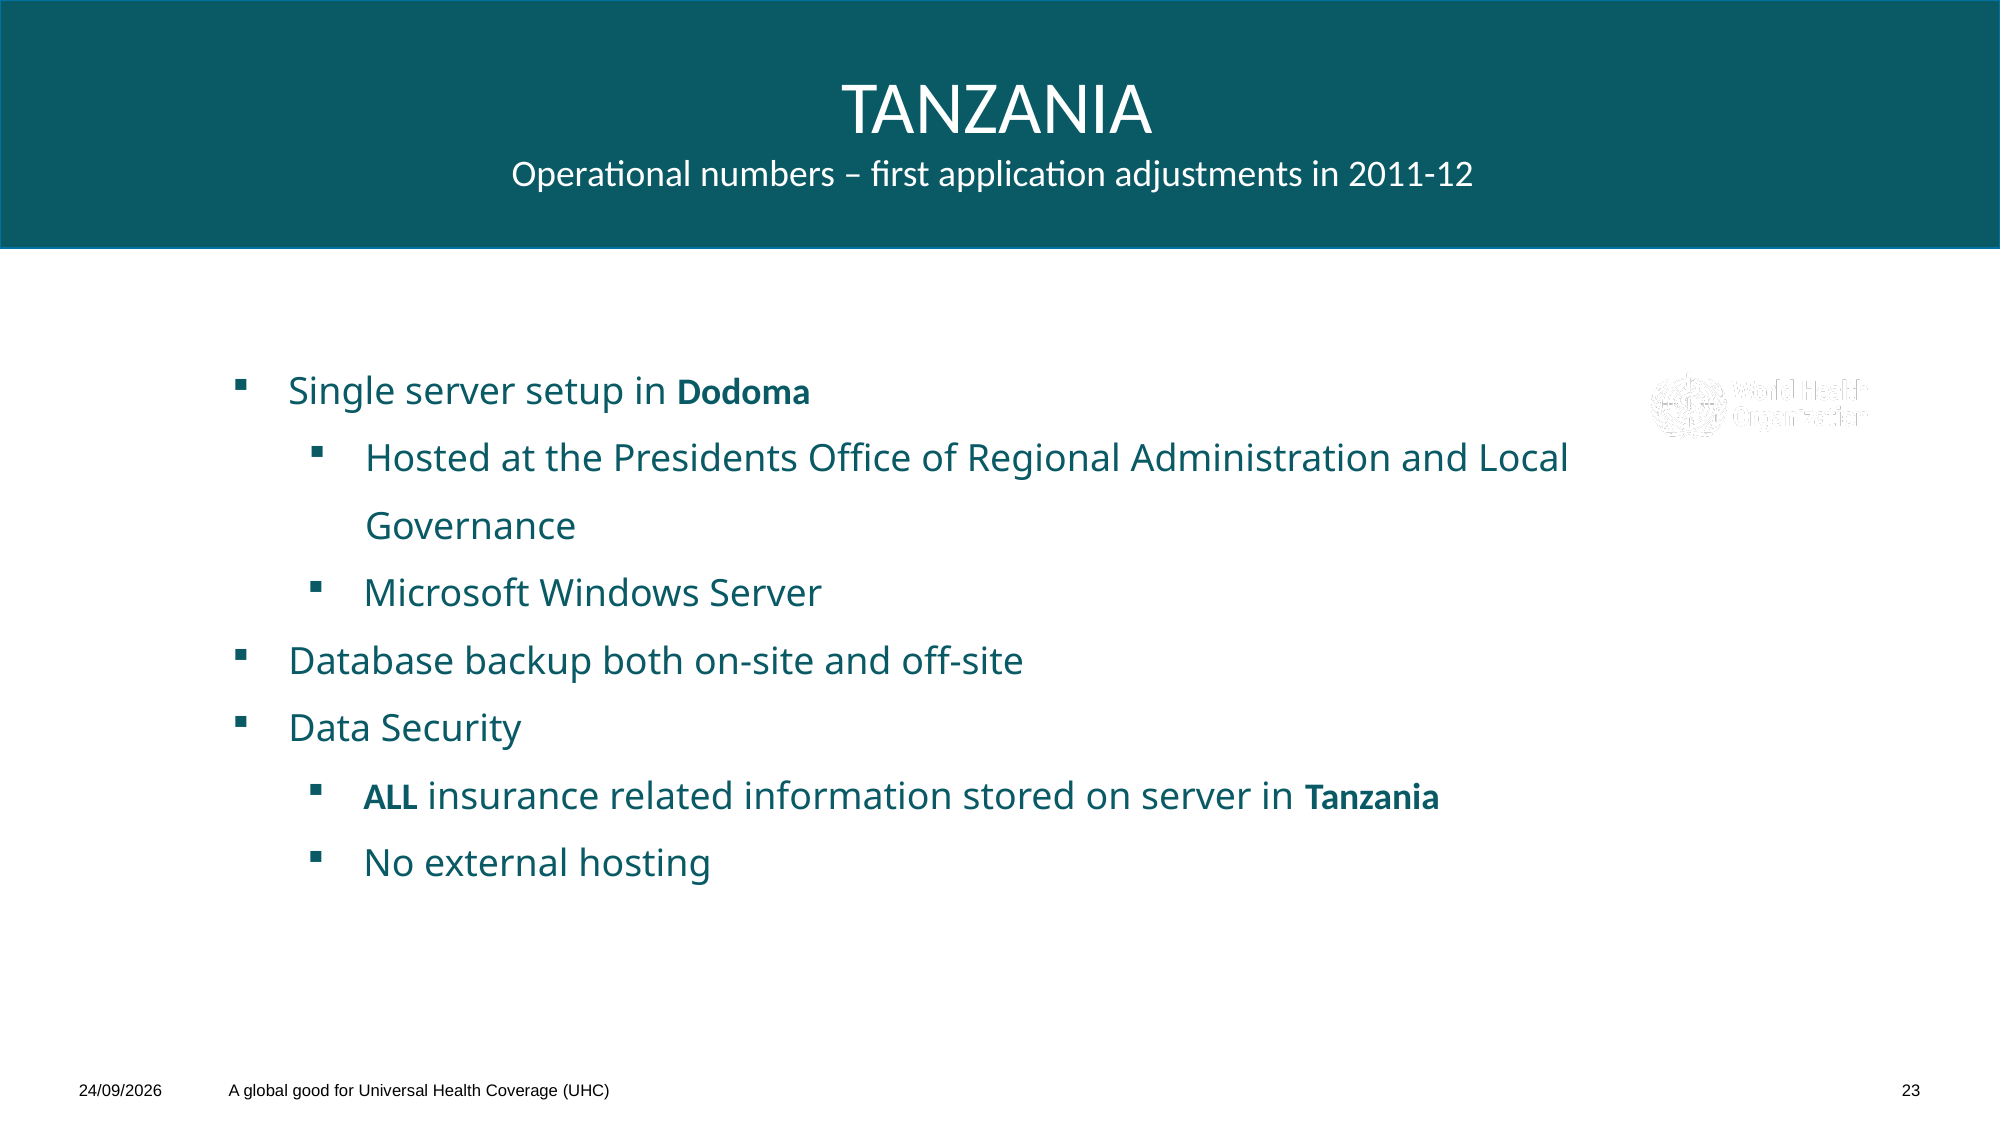

TANZANIA
Operational numbers – first application adjustments in 2011-12
Single server setup in Dodoma
Hosted at the Presidents Office of Regional Administration and Local Governance
Microsoft Windows Server
Database backup both on-site and off-site
Data Security
ALL insurance related information stored on server in Tanzania
No external hosting
A global good for Universal Health Coverage (UHC)